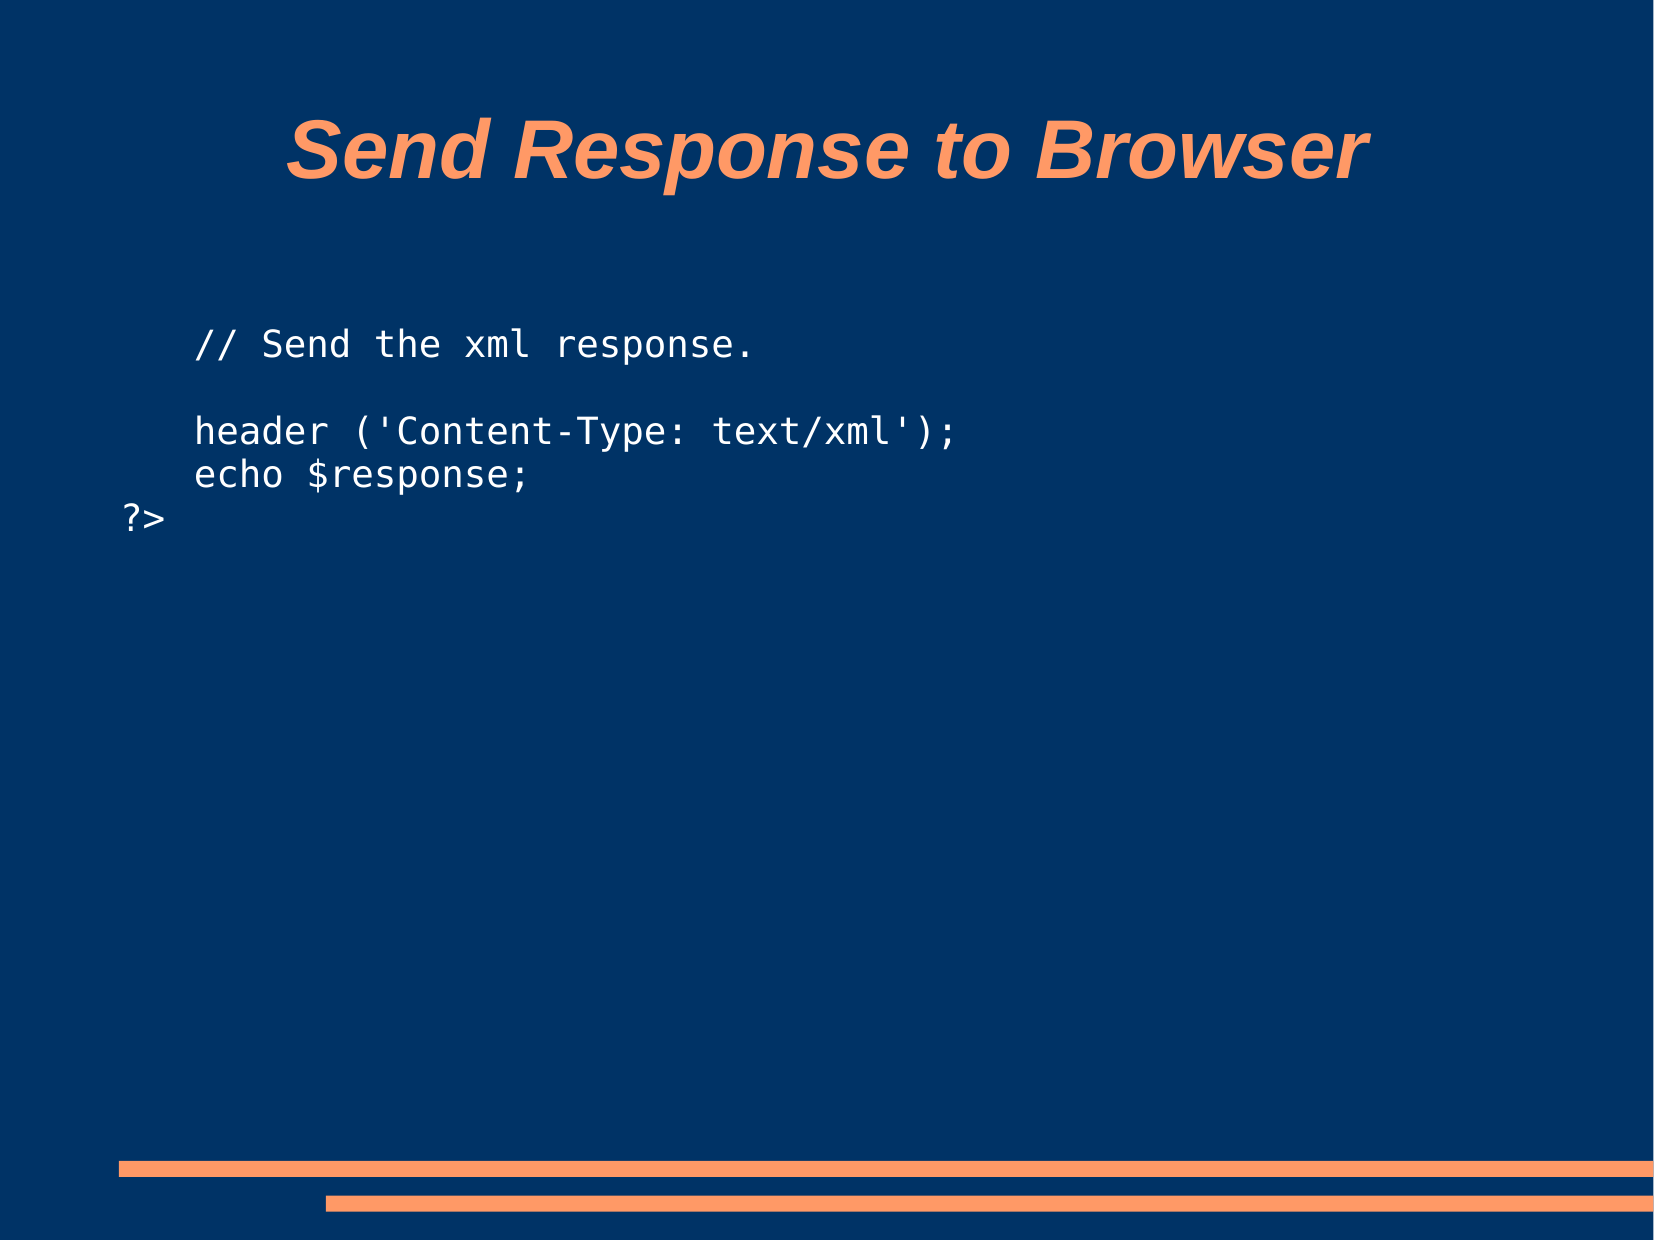

# Send Response to Browser
	// Send the xml response.
	header ('Content-Type: text/xml');
	echo $response;
?>